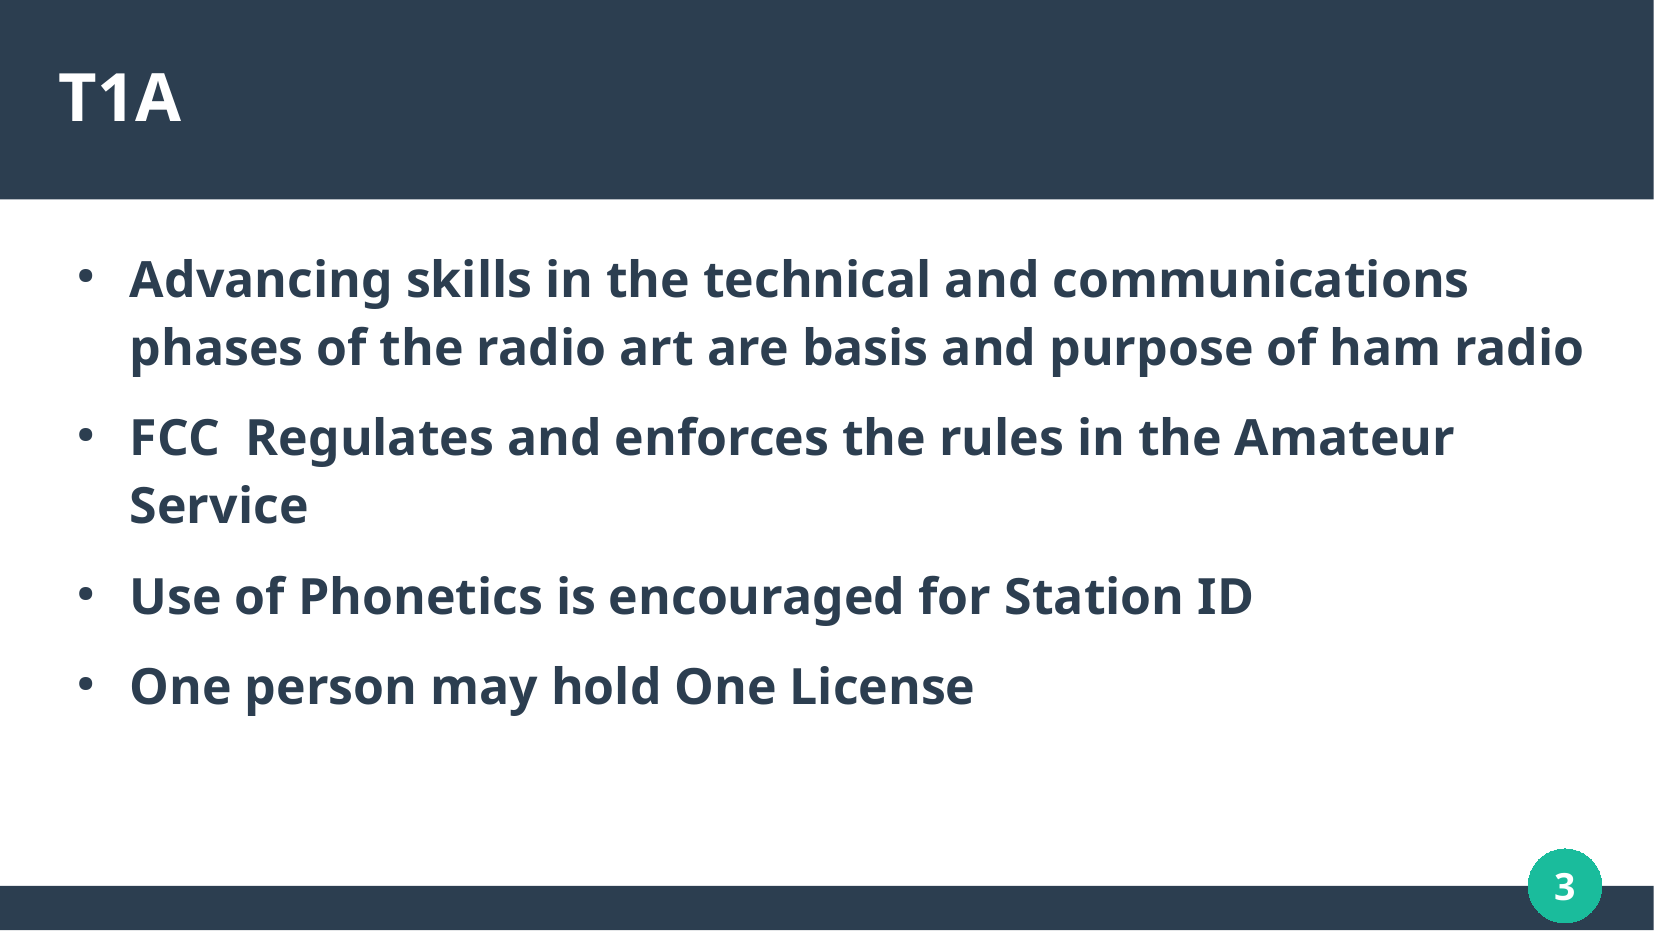

# T1A
Advancing skills in the technical and communications phases of the radio art are basis and purpose of ham radio
FCC Regulates and enforces the rules in the Amateur Service
Use of Phonetics is encouraged for Station ID
One person may hold One License
3